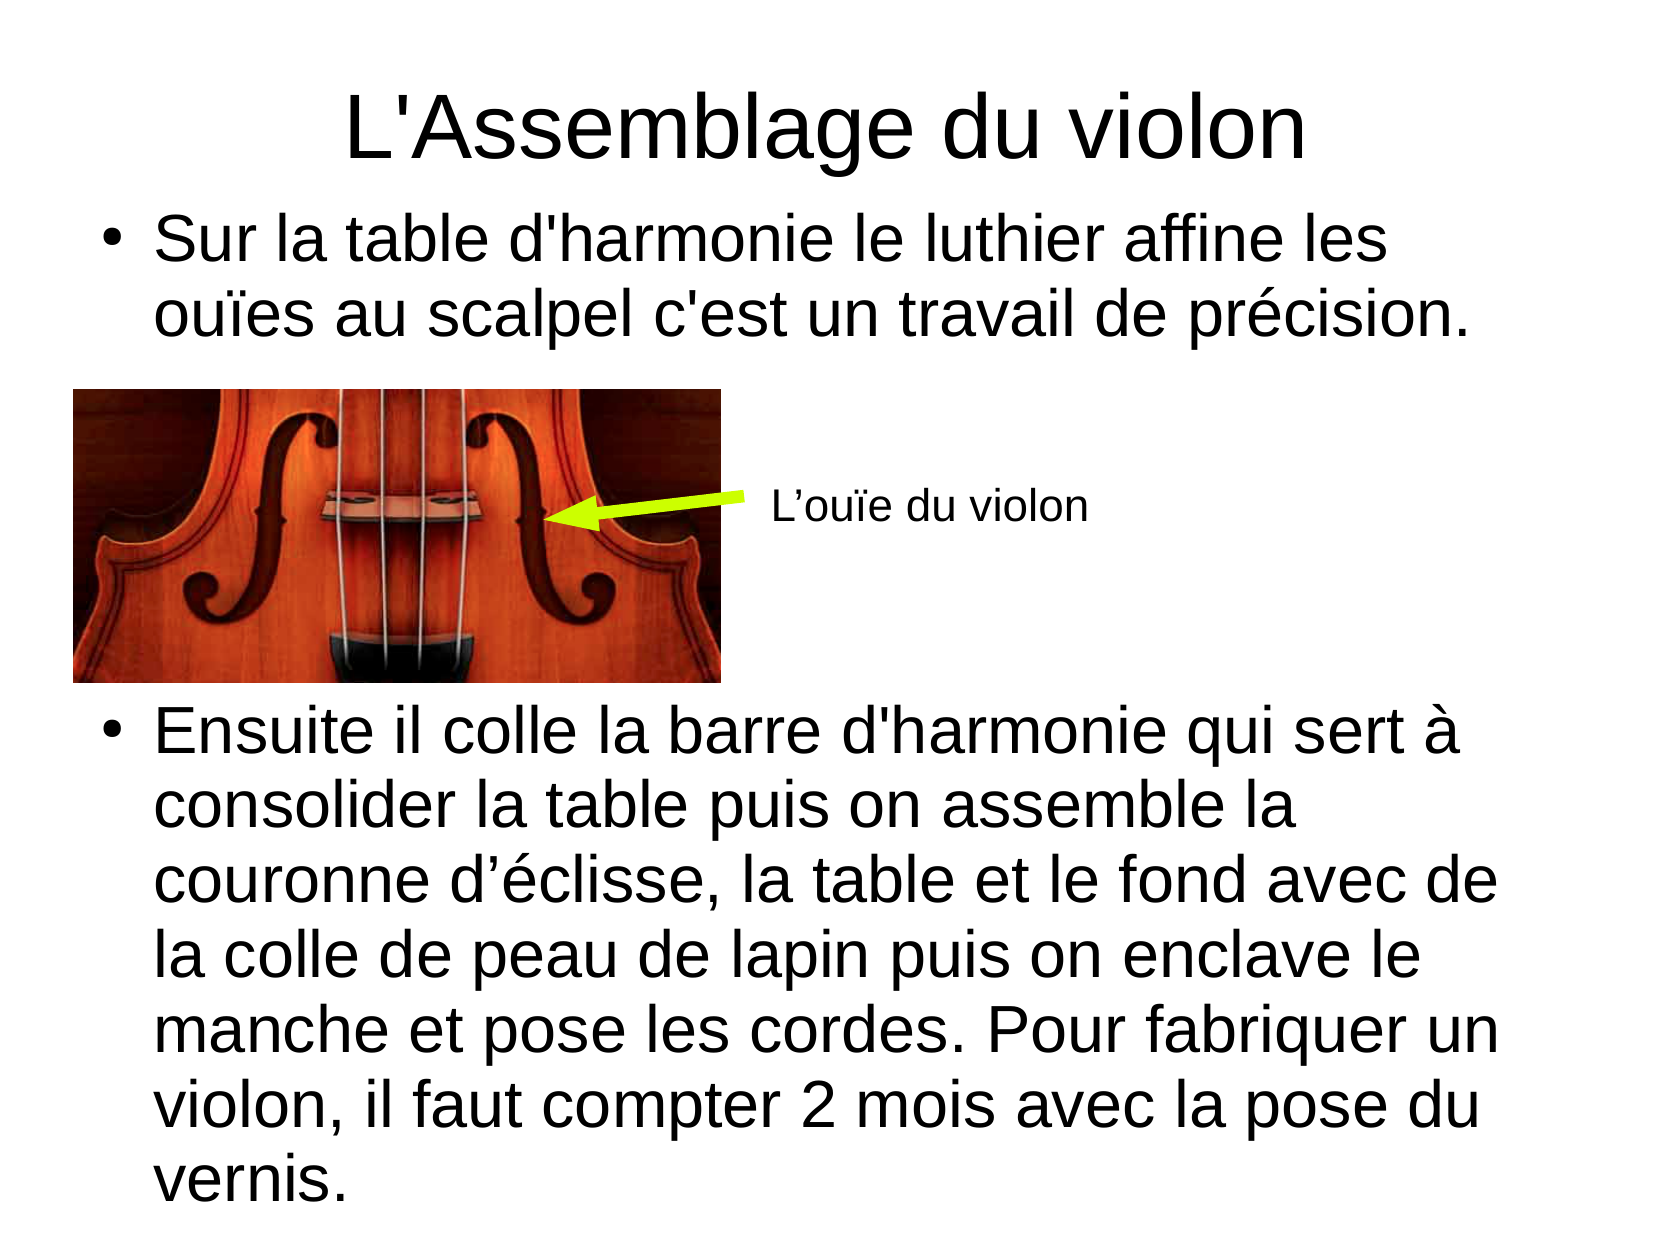

# L'Assemblage du violon
Sur la table d'harmonie le luthier affine les ouïes au scalpel c'est un travail de précision.
Ensuite il colle la barre d'harmonie qui sert à consolider la table puis on assemble la couronne d’éclisse, la table et le fond avec de la colle de peau de lapin puis on enclave le manche et pose les cordes. Pour fabriquer un violon, il faut compter 2 mois avec la pose du vernis.
L’ouïe du violon